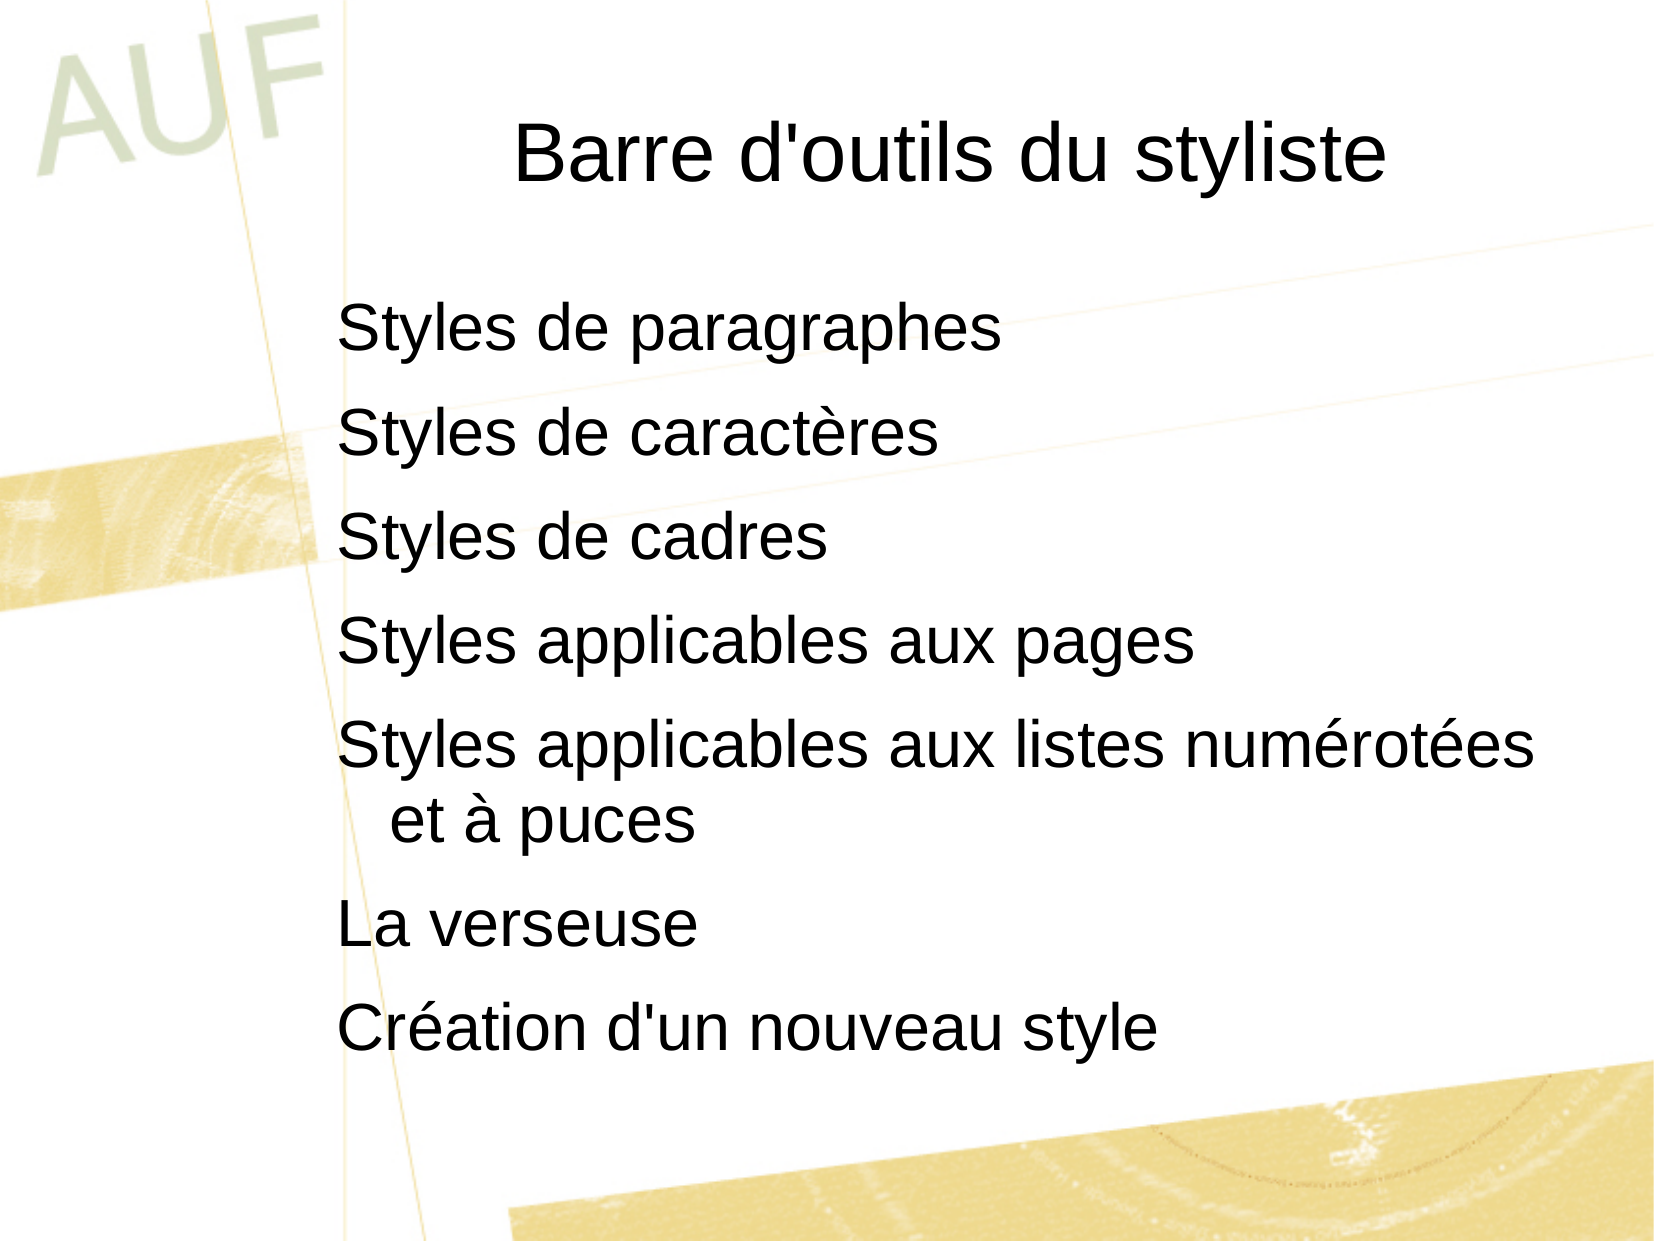

# Barre d'outils du styliste
Styles de paragraphes
Styles de caractères
Styles de cadres
Styles applicables aux pages
Styles applicables aux listes numérotées et à puces
La verseuse
Création d'un nouveau style